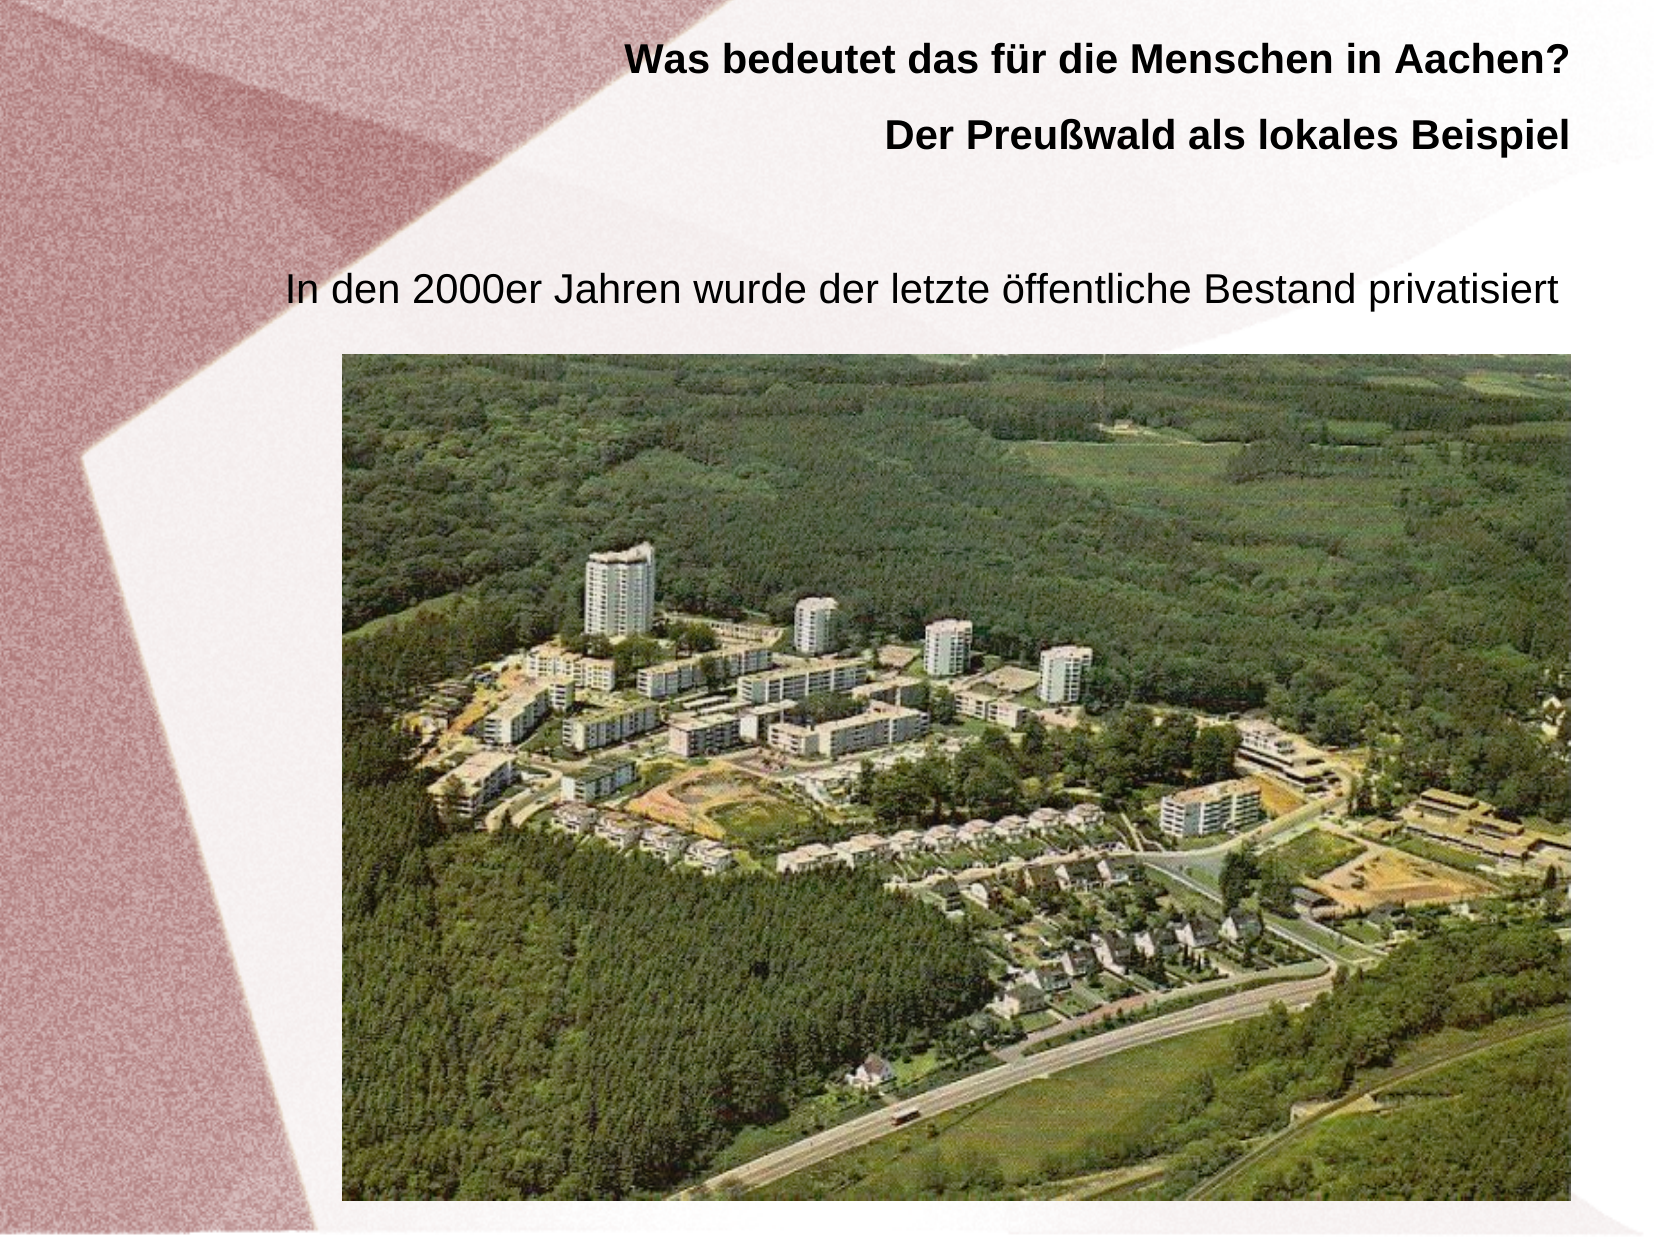

# Was bedeutet das für die Menschen in Aachen?
 Der Preußwald als lokales Beispiel
In den 2000er Jahren wurde der letzte öffentliche Bestand privatisiert